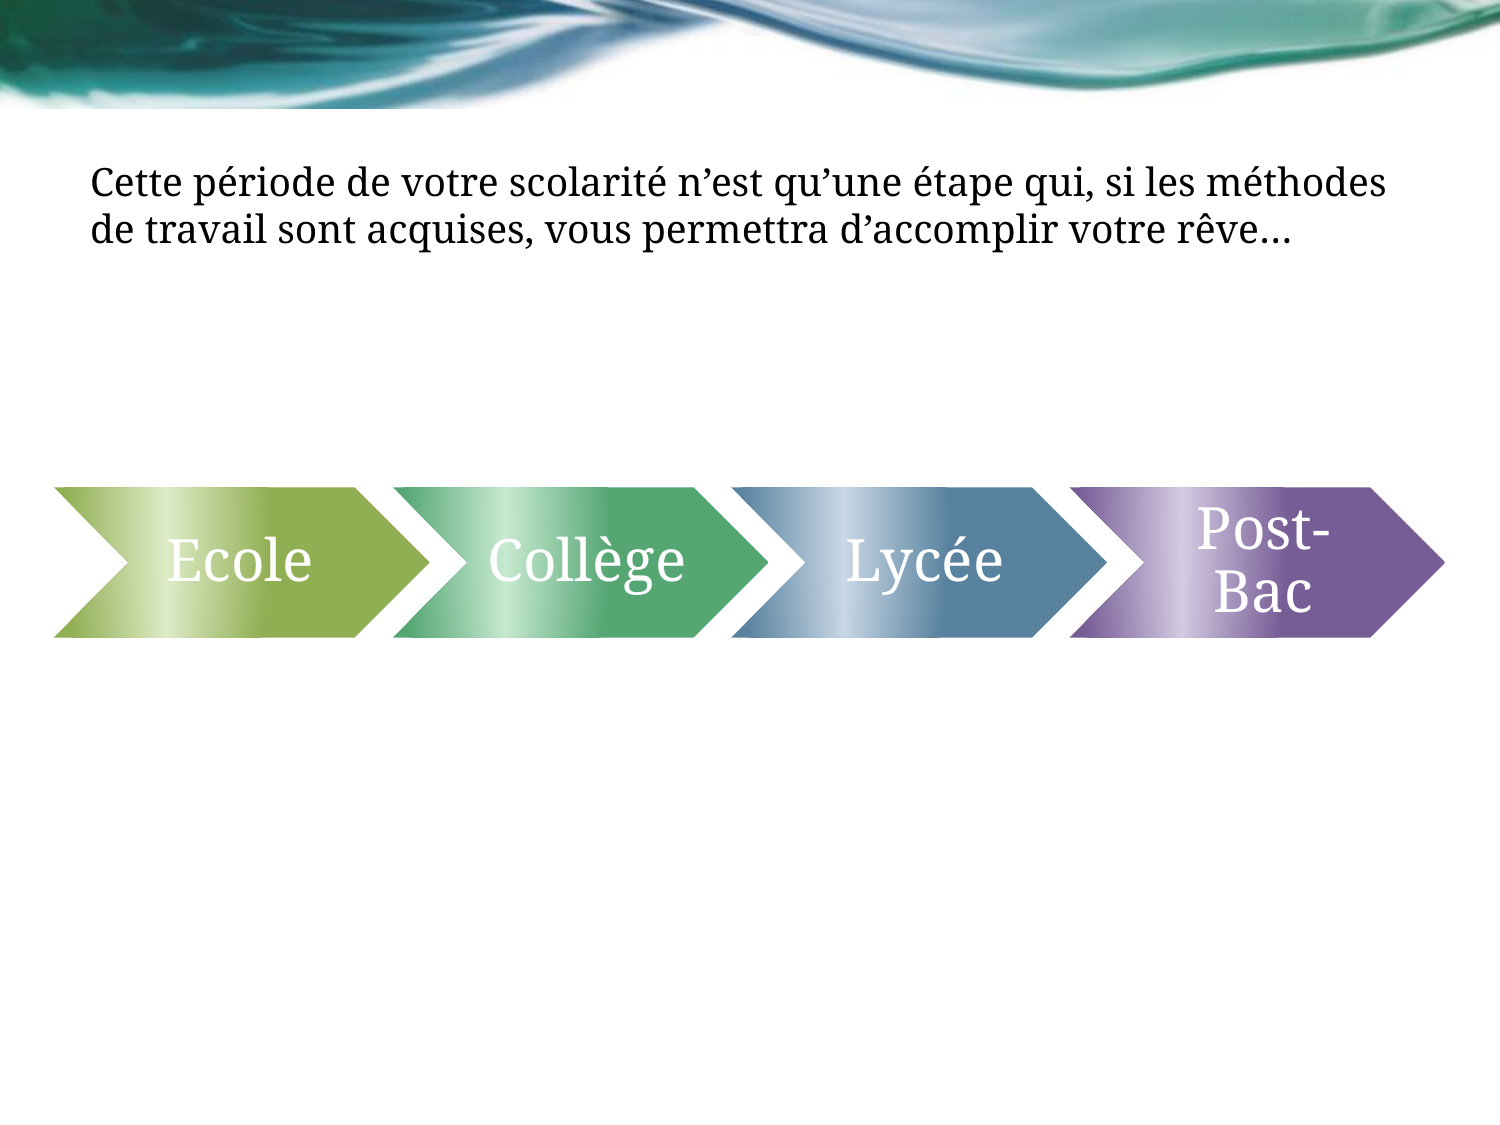

# Cette période de votre scolarité n’est qu’une étape qui, si les méthodes de travail sont acquises, vous permettra d’accomplir votre rêve…
Ecole
Collège
Lycée
Post-Bac